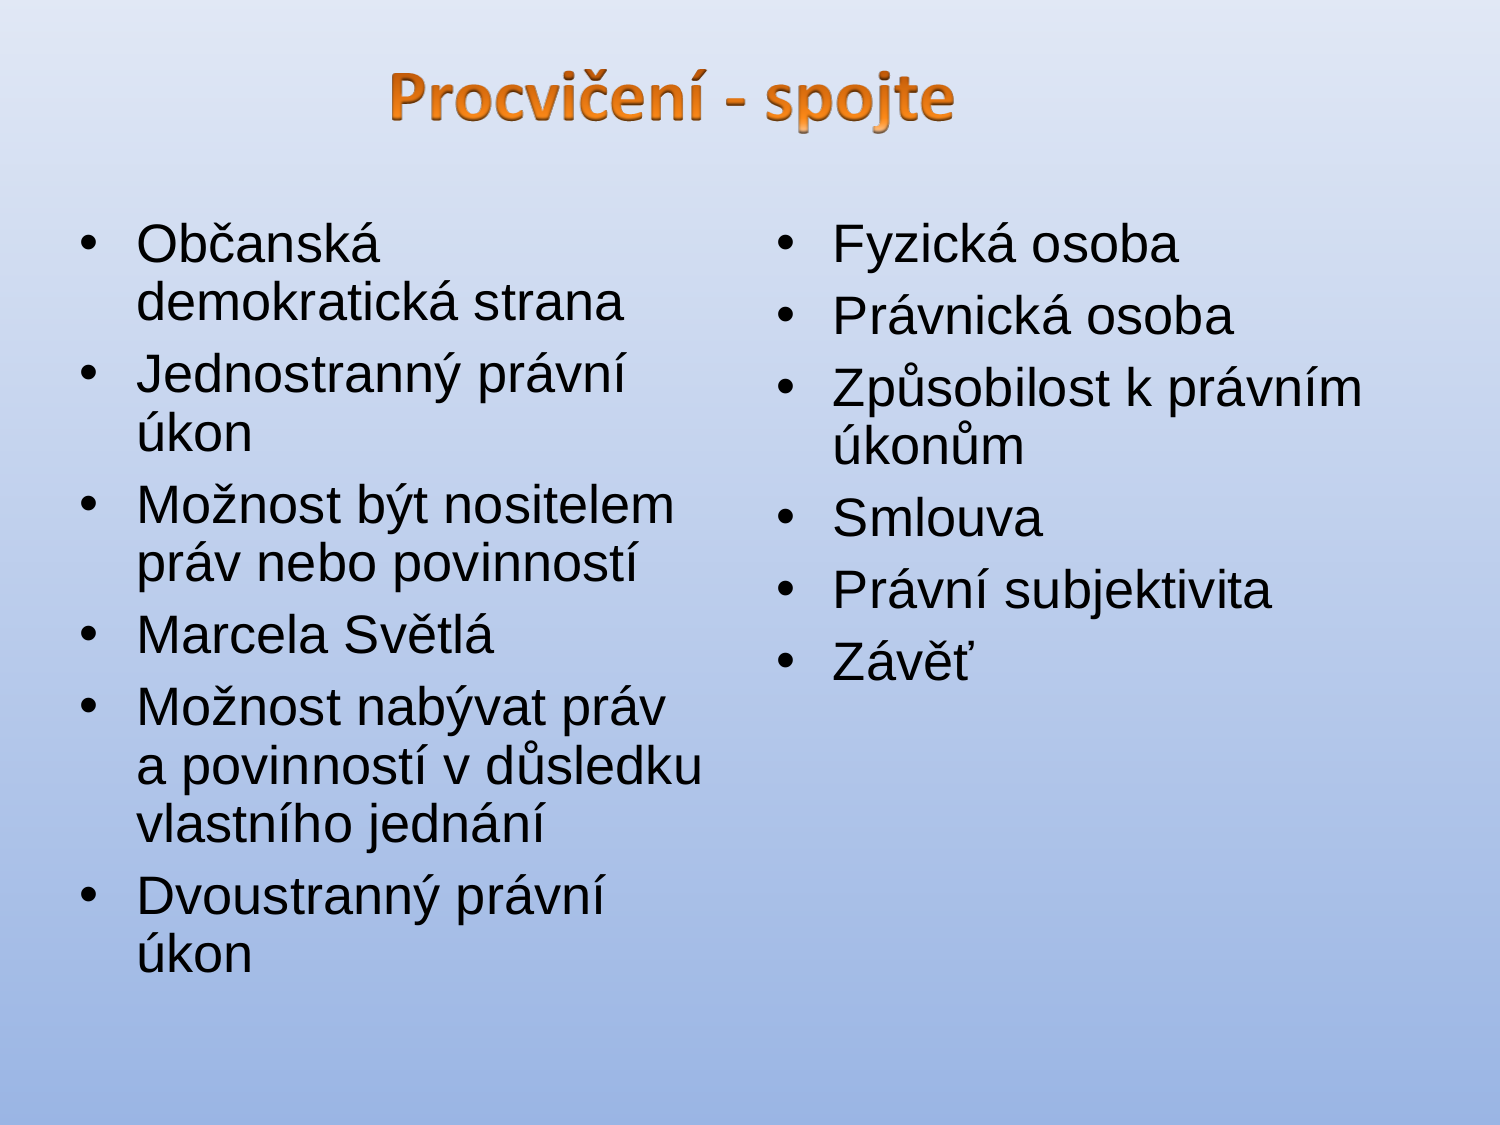

# Občanská demokratická strana
Jednostranný právní úkon
Možnost být nositelem práv nebo povinností
Marcela Světlá
Možnost nabývat práv
a povinností v důsledku vlastního jednání
Dvoustranný právní úkon
Fyzická osoba
Právnická osoba
Způsobilost k právním úkonům
Smlouva
Právní subjektivita
Závěť